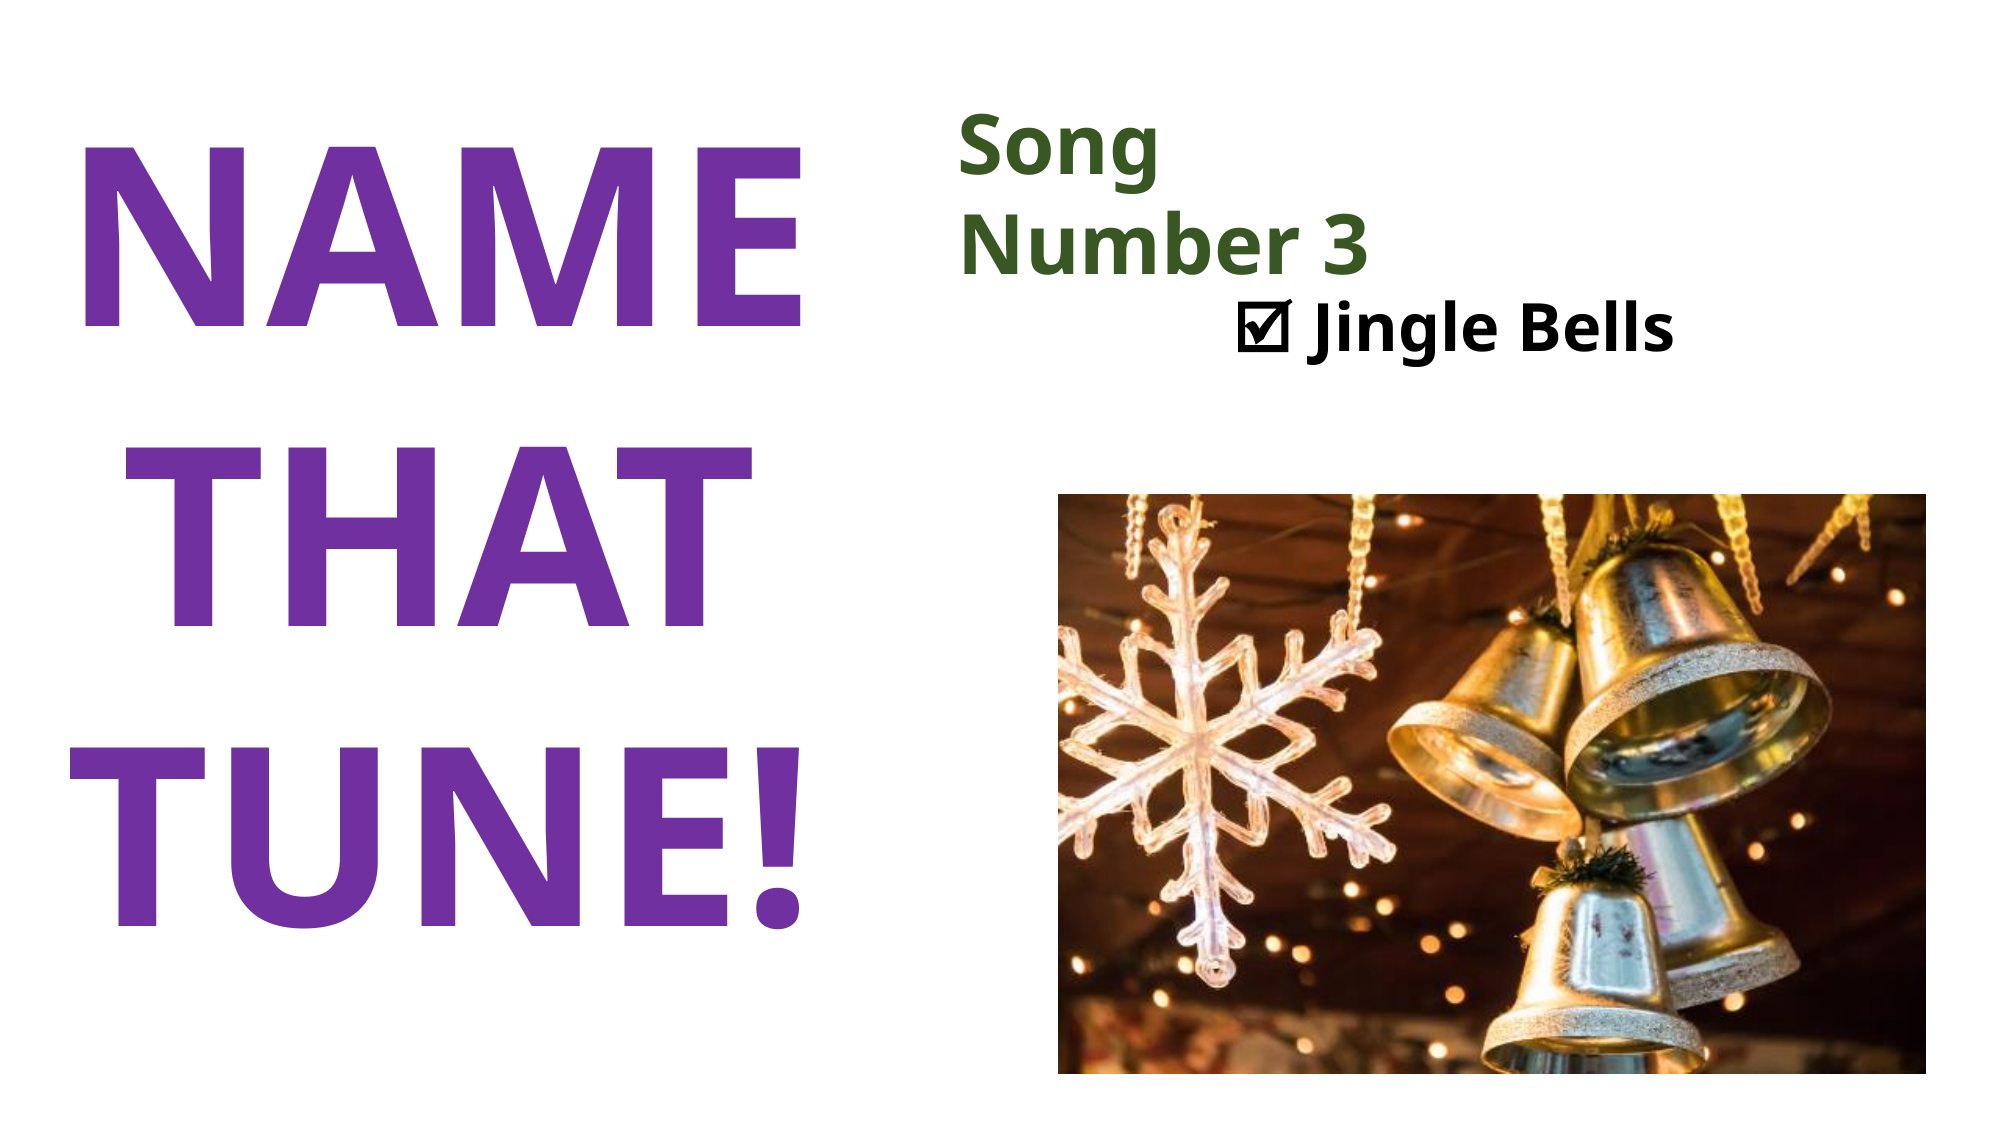

NAME
THAT
TUNE!
Song Number 3
 Jingle Bells